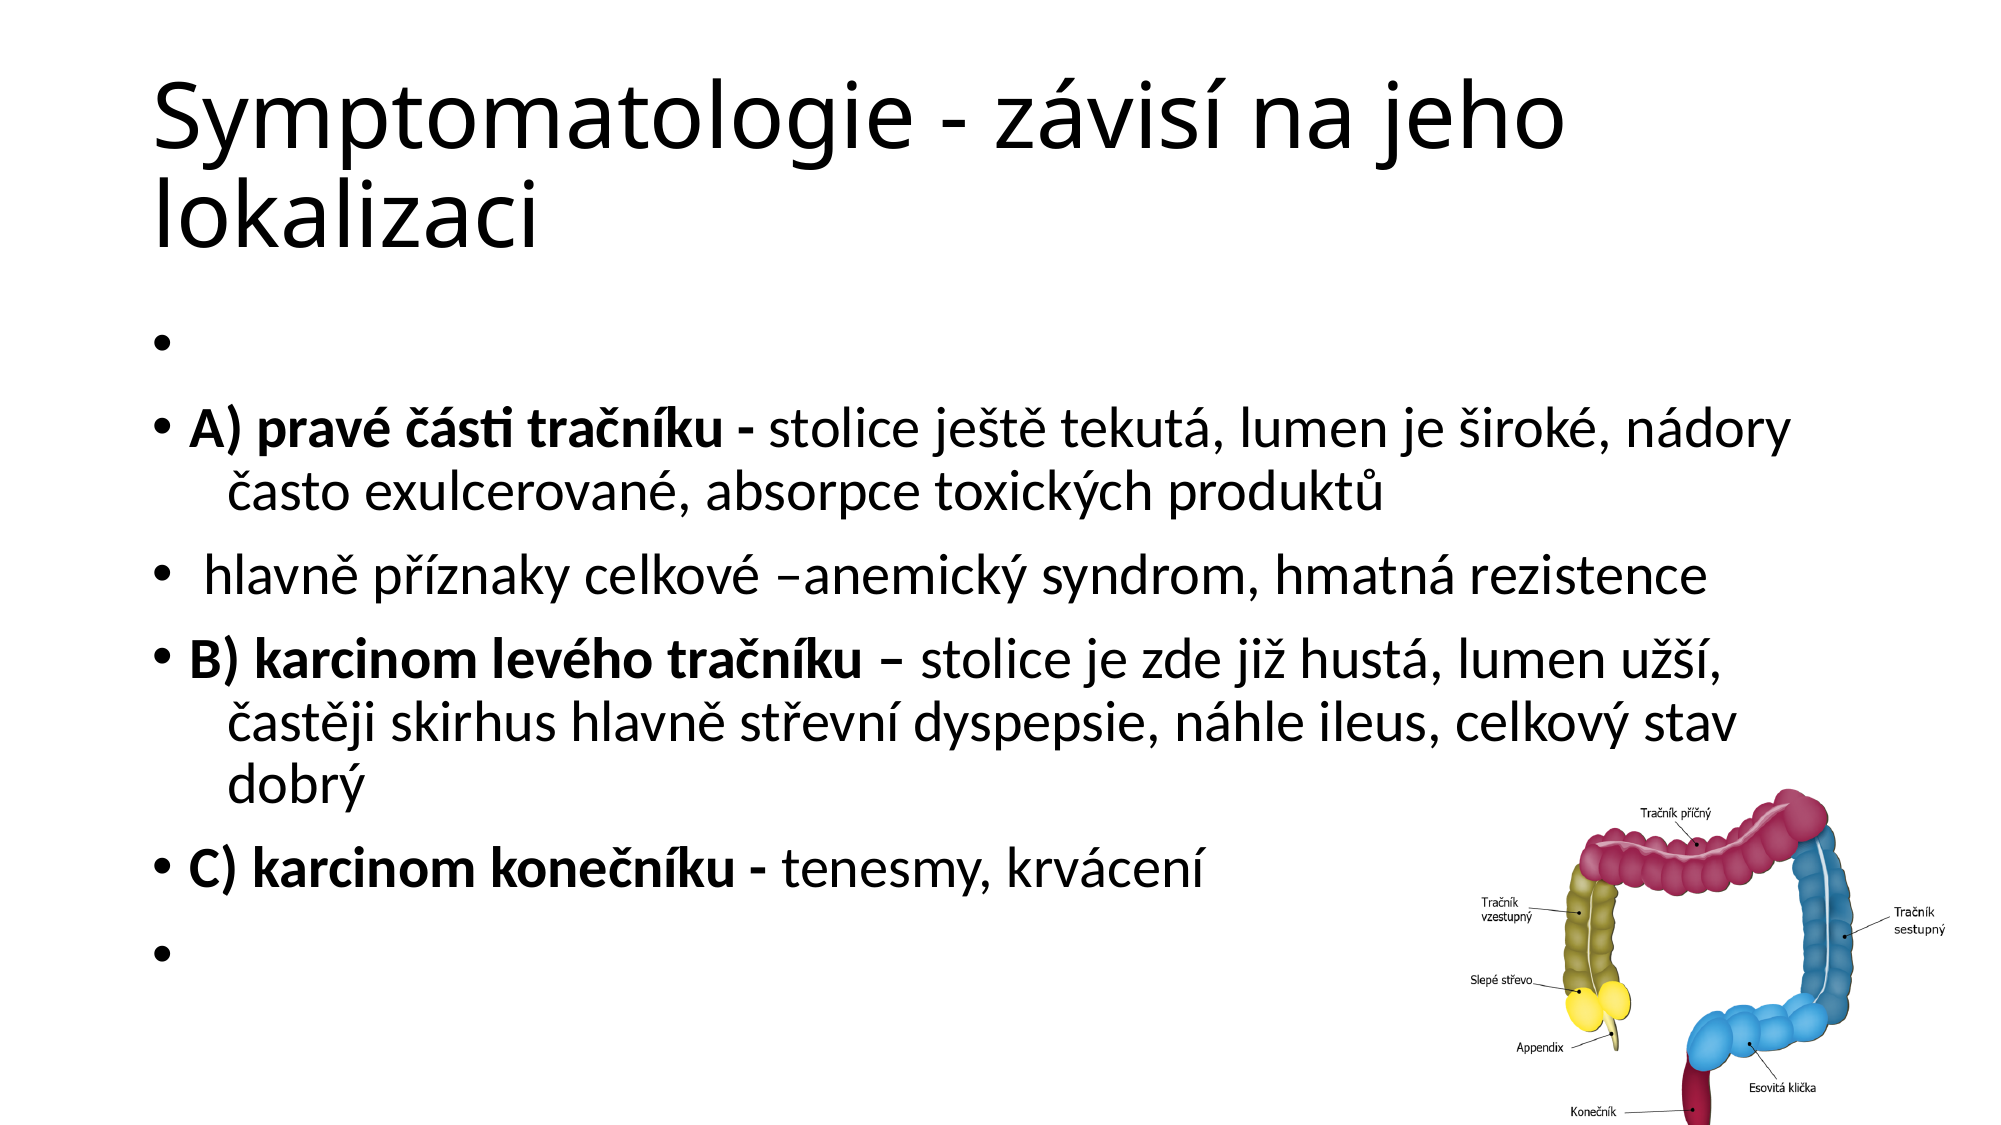

# Symptomatologie - závisí na jeho lokalizaci
A) pravé části tračníku - stolice ještě tekutá, lumen je široké, nádory často exulcerované, absorpce toxických produktů
 hlavně příznaky celkové –anemický syndrom, hmatná rezistence
B) karcinom levého tračníku – stolice je zde již hustá, lumen užší, častěji skirhus hlavně střevní dyspepsie, náhle ileus, celkový stav dobrý
C) karcinom konečníku - tenesmy, krvácení